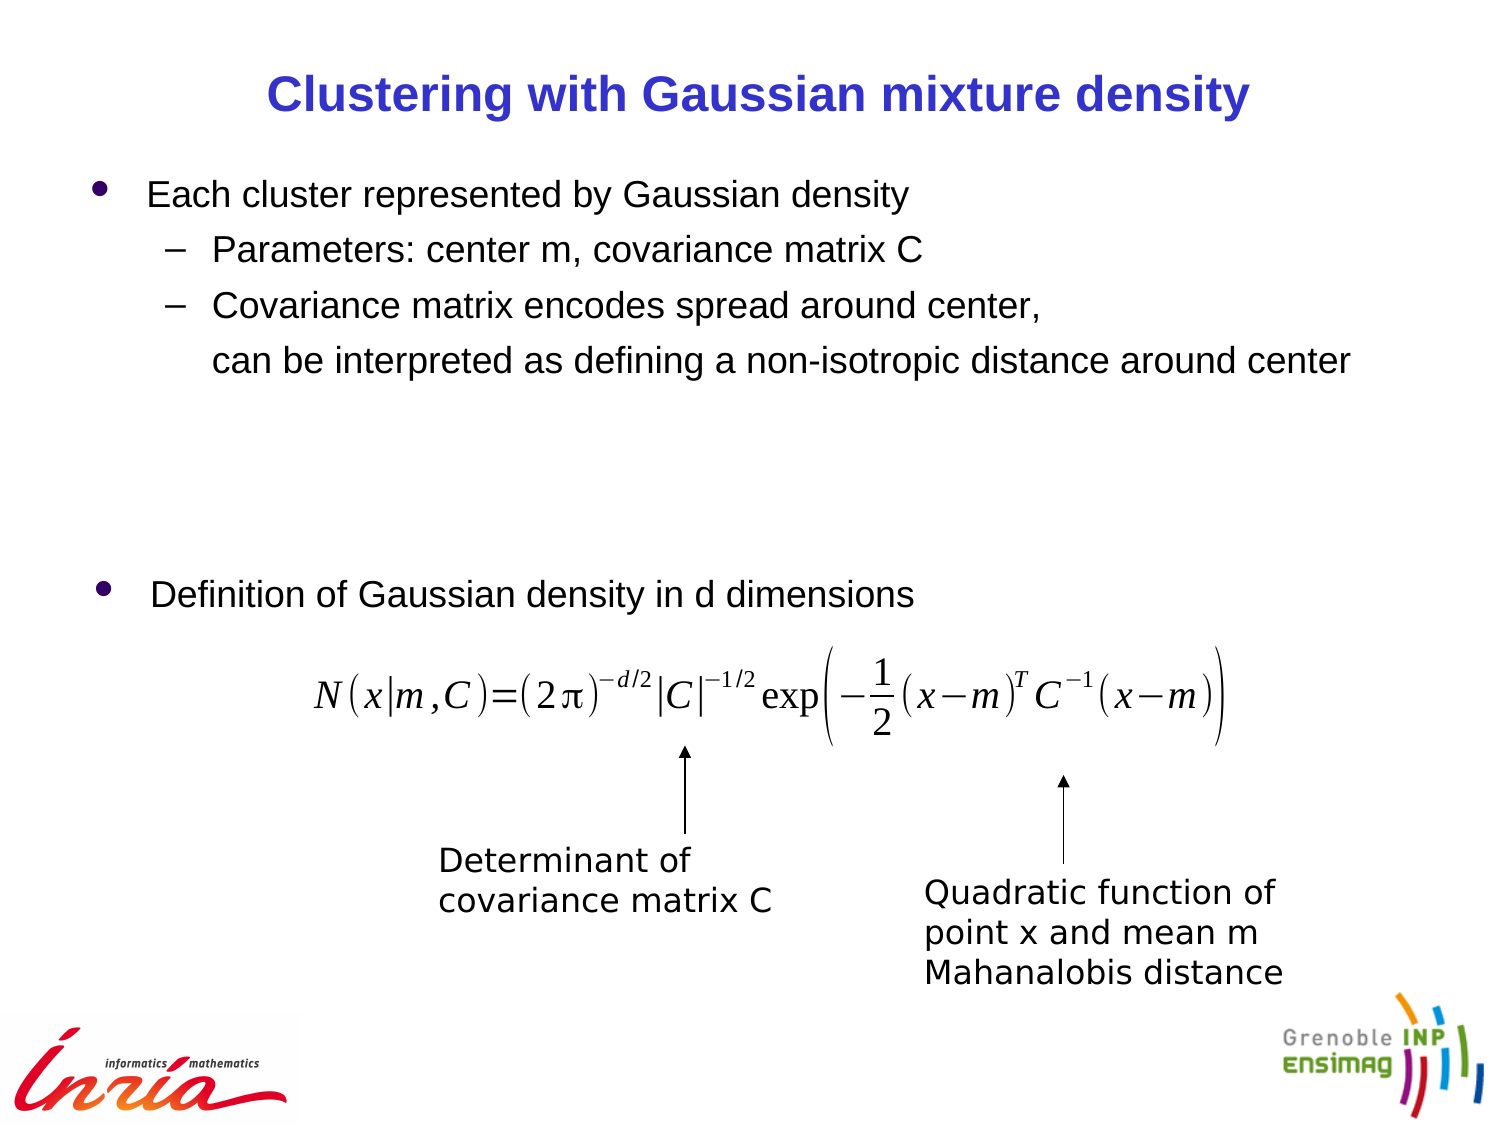

# Clustering with Gaussian mixture density
Each cluster represented by Gaussian density
Parameters: center m, covariance matrix C
Covariance matrix encodes spread around center,
can be interpreted as defining a non-isotropic distance around center
Definition of Gaussian density in d dimensions
Determinant of
covariance matrix C
Quadratic function of
point x and mean m
Mahanalobis distance